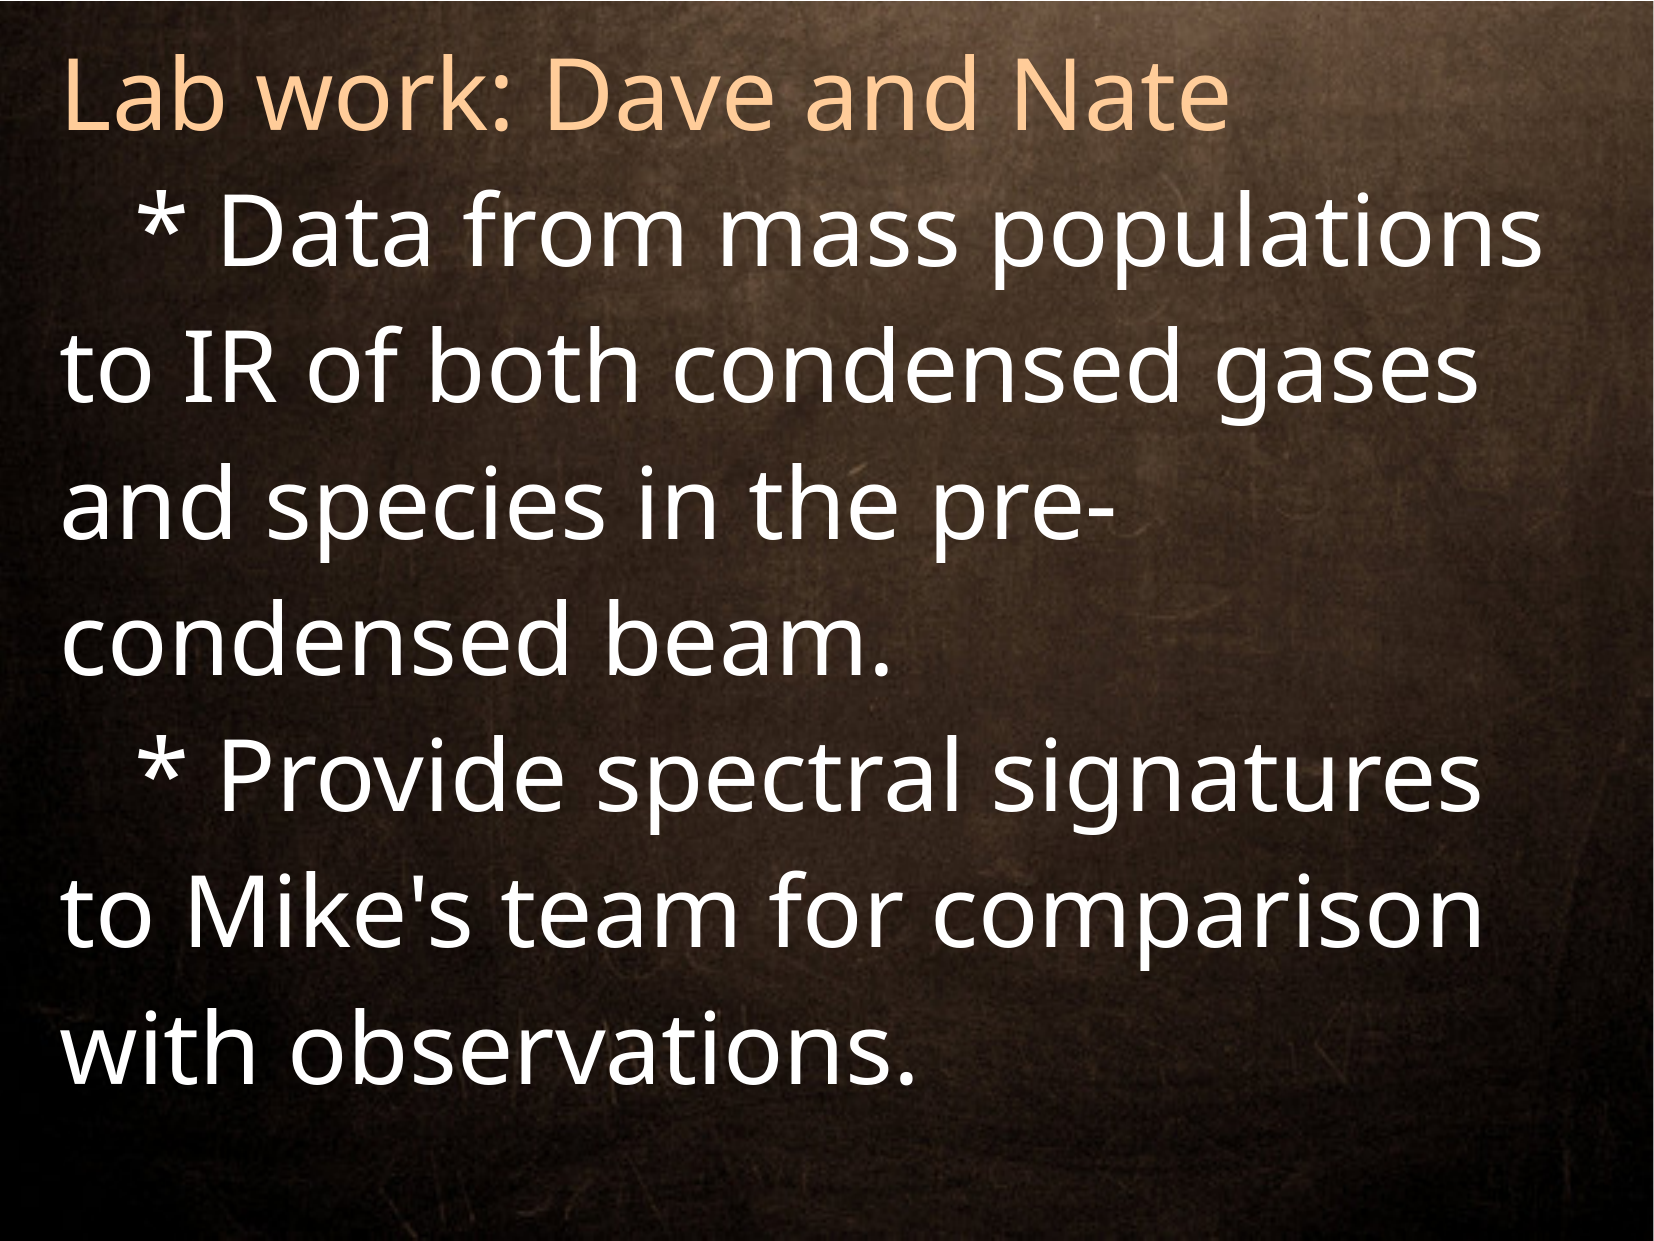

Lab work: Dave and Nate
	* Data from mass populations to IR of both condensed gases and species in the pre-condensed beam.
	* Provide spectral signatures to Mike's team for comparison with observations.